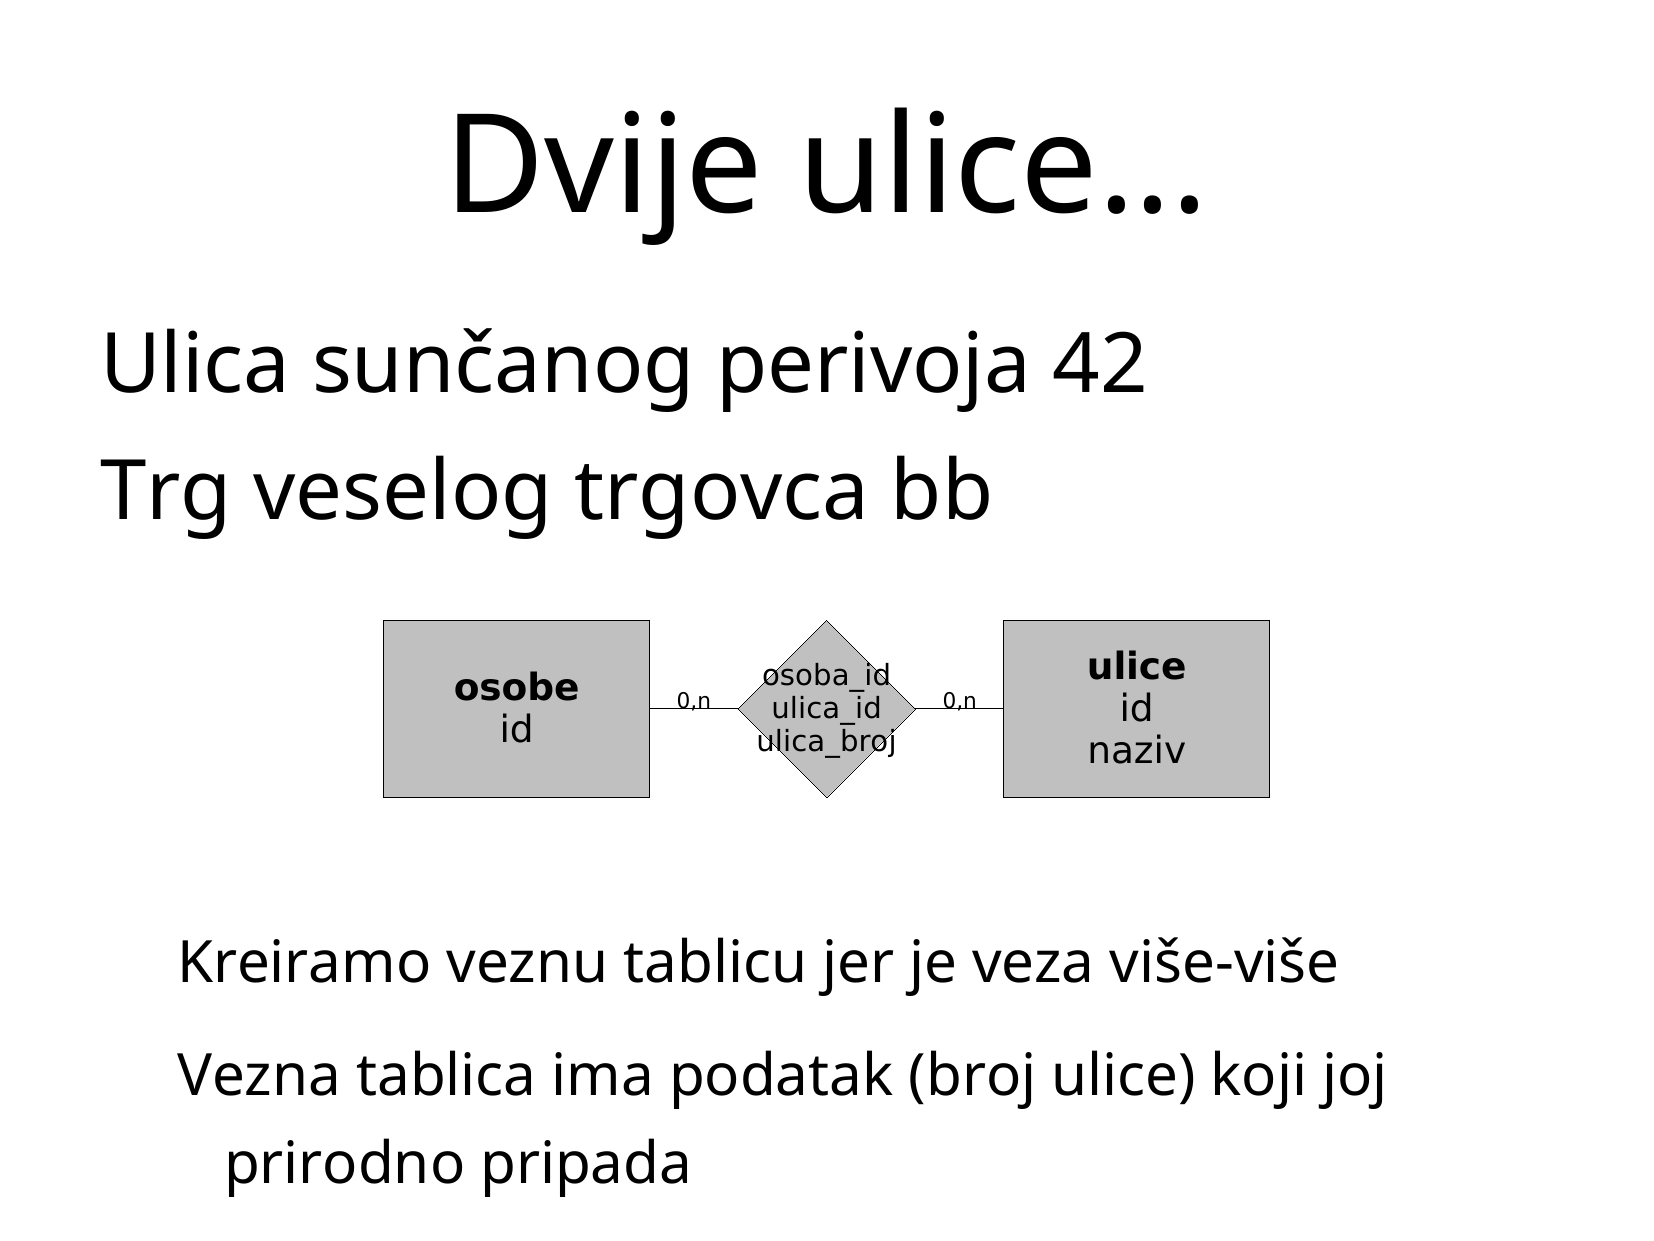

# Dvije ulice...
Ulica sunčanog perivoja 42
Trg veselog trgovca bb
Kreiramo veznu tablicu jer je veza više-više
Vezna tablica ima podatak (broj ulice) koji joj prirodno pripada
osobe
id
osoba_id
ulica_id
ulica_broj
ulice
id
naziv